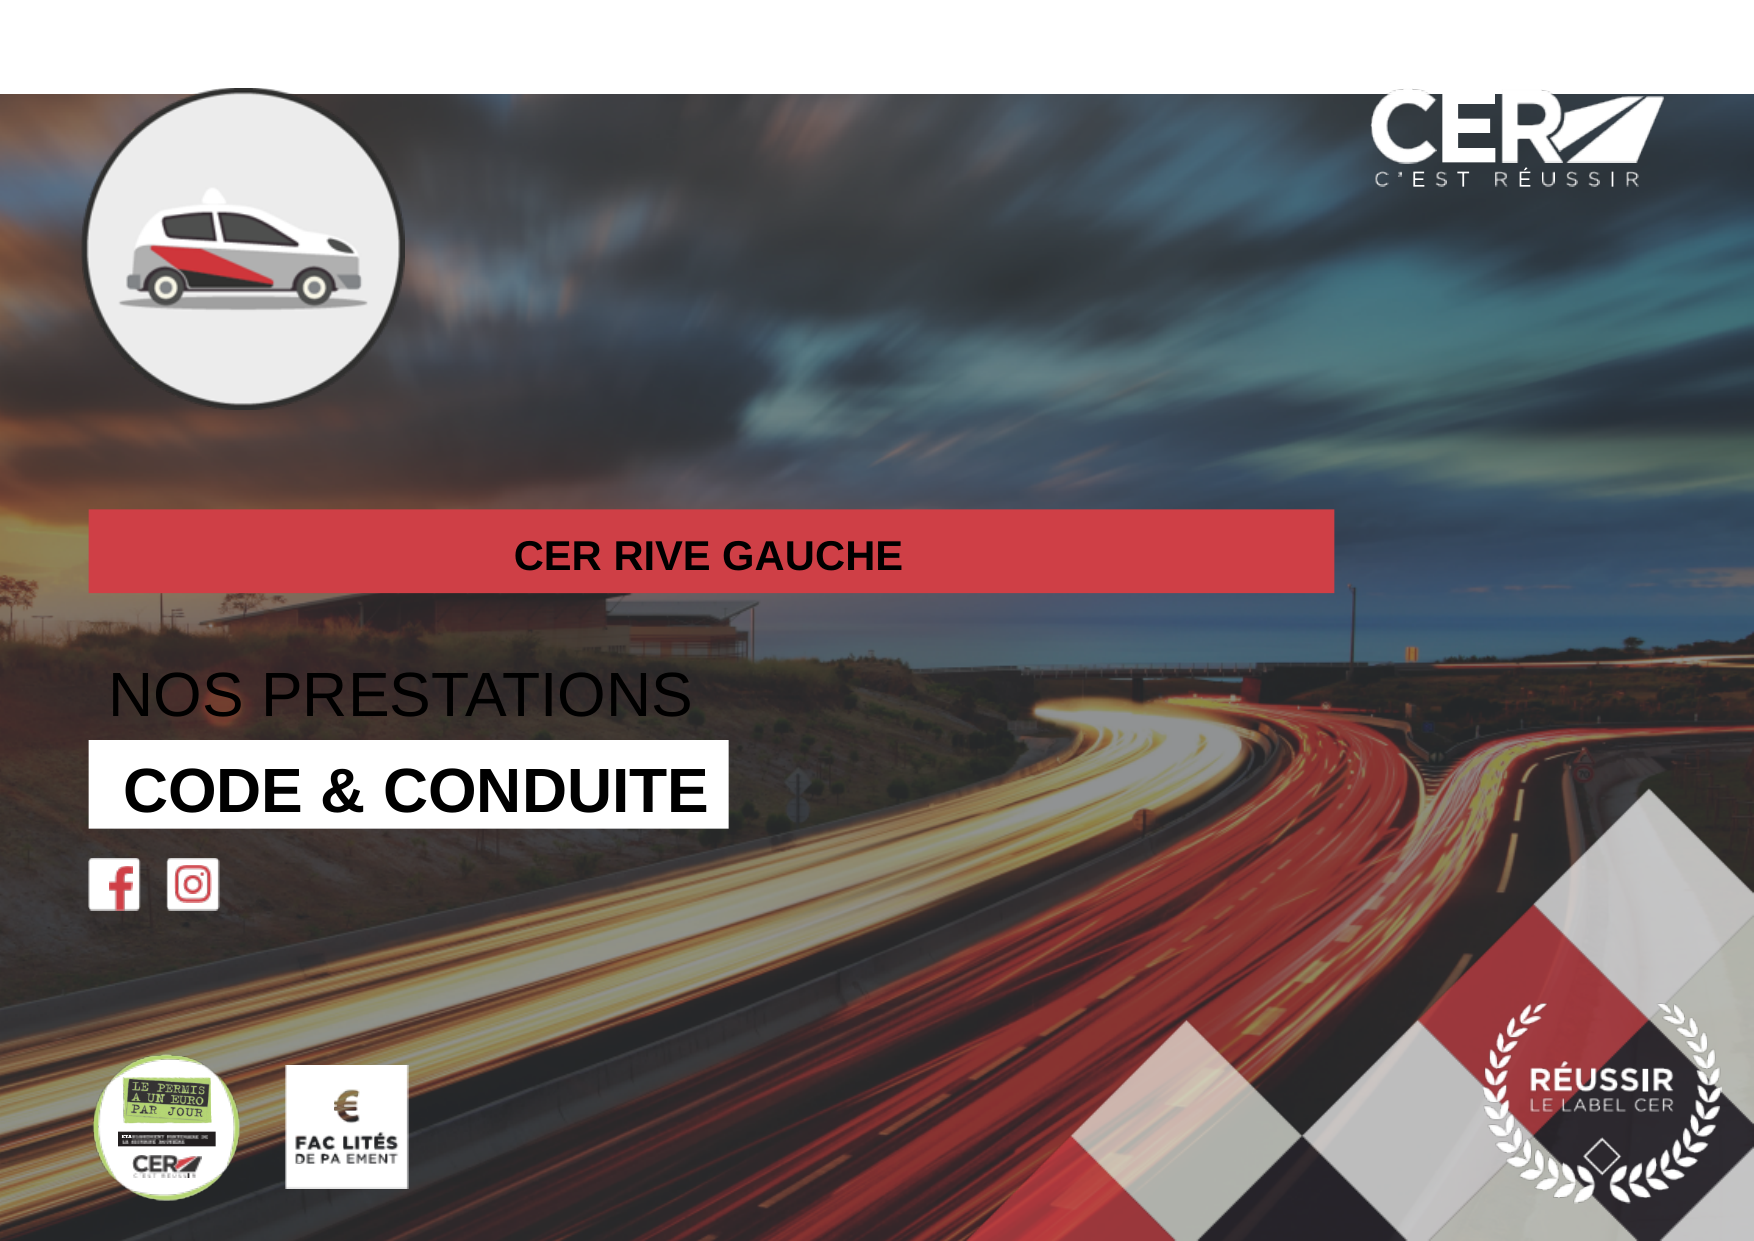

CER RIVE GAUCHE
NOS PRESTATIONS
CODE & CONDUITE